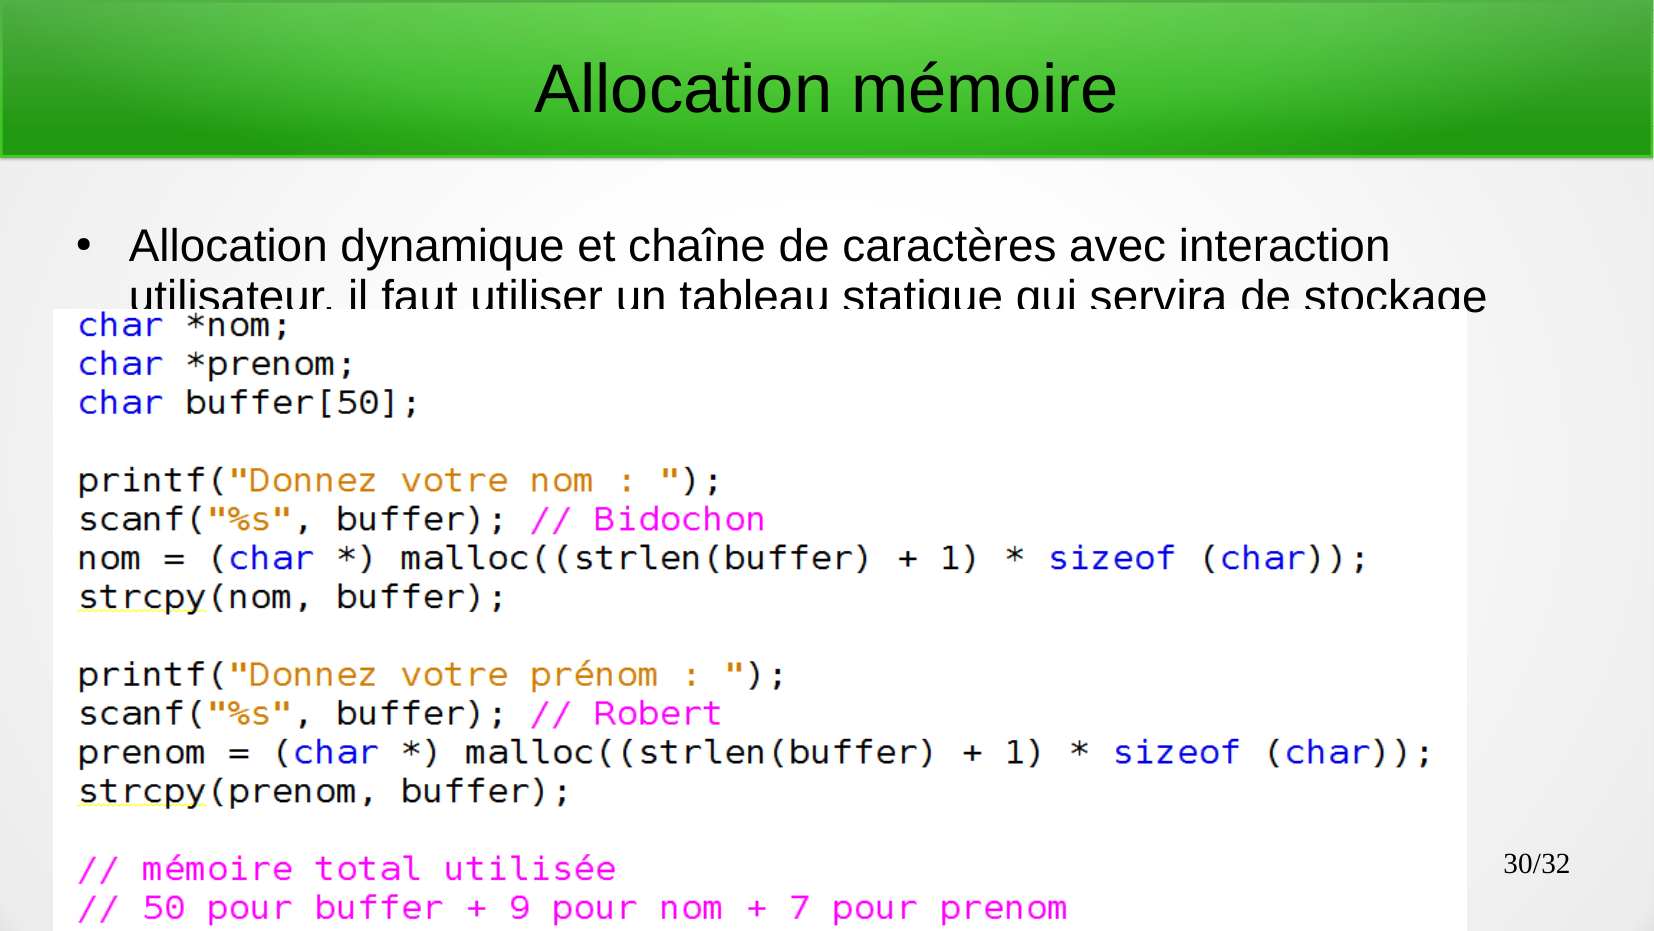

# Allocation mémoire
Allocation dynamique et chaîne de caractères avec interaction utilisateur, il faut utiliser un tableau statique qui servira de stockage temporaire :
30